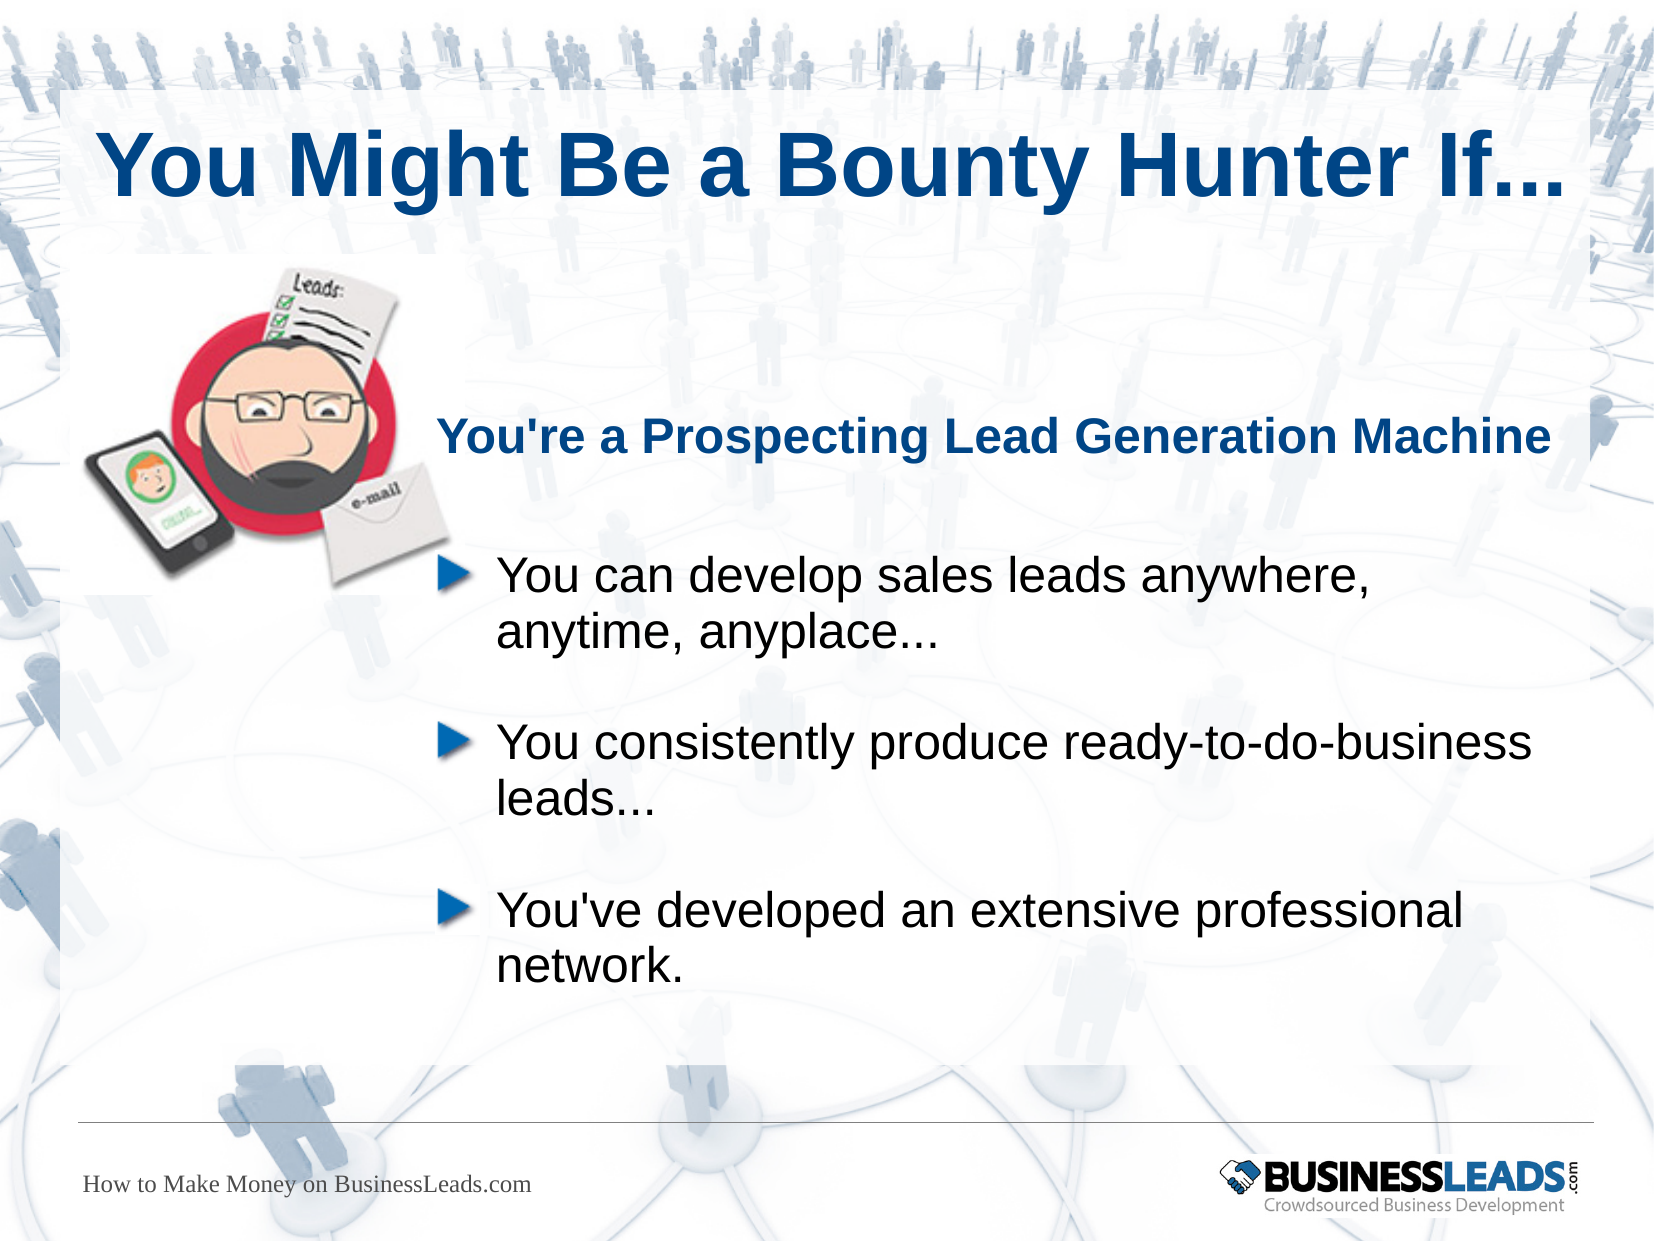

# You Might Be a Bounty Hunter If...
| You're a Prospecting Lead Generation Machine |
| --- |
| You can develop sales leads anywhere, anytime, anyplace... You consistently produce ready-to-do-business leads... You've developed an extensive professional network. |